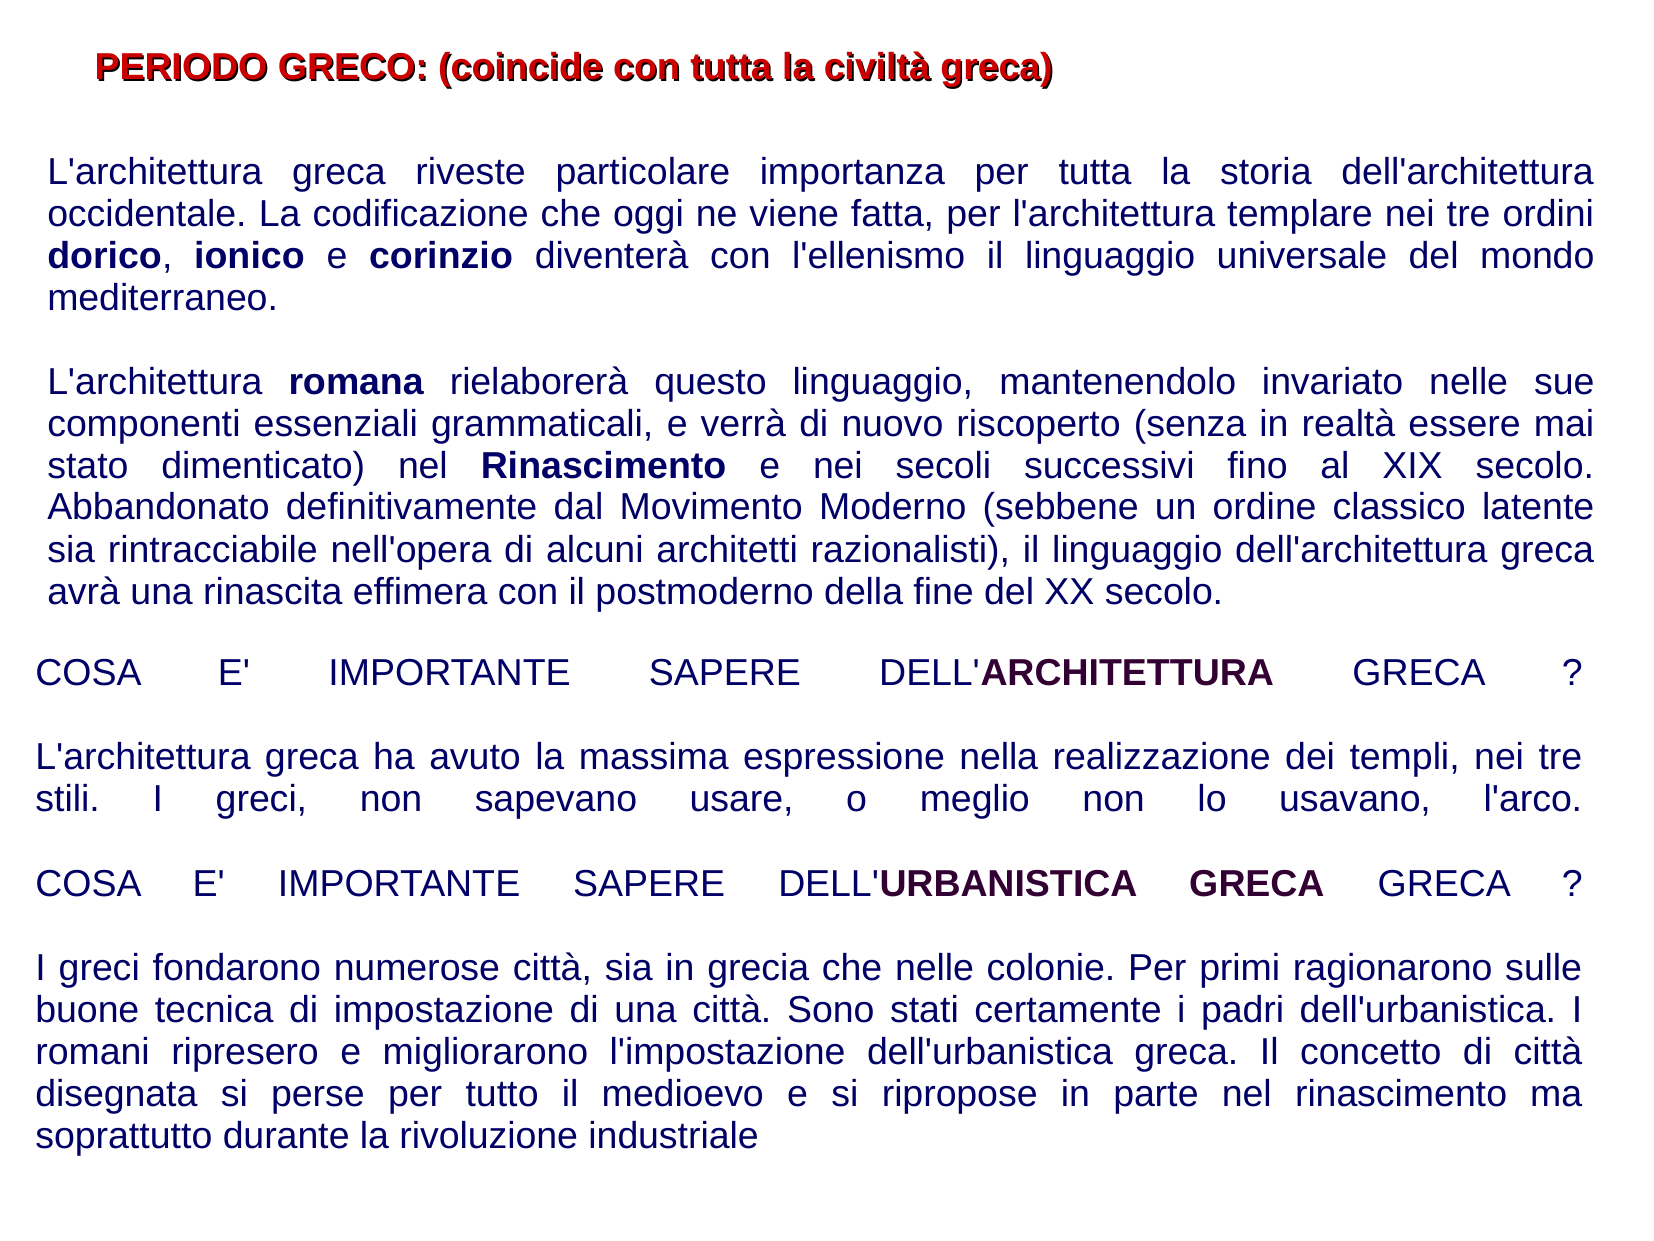

PERIODO GRECO: (coincide con tutta la civiltà greca)
# L'architettura greca riveste particolare importanza per tutta la storia dell'architettura occidentale. La codificazione che oggi ne viene fatta, per l'architettura templare nei tre ordini dorico, ionico e corinzio diventerà con l'ellenismo il linguaggio universale del mondo mediterraneo. L'architettura romana rielaborerà questo linguaggio, mantenendolo invariato nelle sue componenti essenziali grammaticali, e verrà di nuovo riscoperto (senza in realtà essere mai stato dimenticato) nel Rinascimento e nei secoli successivi fino al XIX secolo. Abbandonato definitivamente dal Movimento Moderno (sebbene un ordine classico latente sia rintracciabile nell'opera di alcuni architetti razionalisti), il linguaggio dell'architettura greca avrà una rinascita effimera con il postmoderno della fine del XX secolo.
COSA E' IMPORTANTE SAPERE DELL'ARCHITETTURA GRECA ?
L'architettura greca ha avuto la massima espressione nella realizzazione dei templi, nei tre stili. I greci, non sapevano usare, o meglio non lo usavano, l'arco.
COSA E' IMPORTANTE SAPERE DELL'URBANISTICA GRECA GRECA ?
I greci fondarono numerose città, sia in grecia che nelle colonie. Per primi ragionarono sulle buone tecnica di impostazione di una città. Sono stati certamente i padri dell'urbanistica. I romani ripresero e migliorarono l'impostazione dell'urbanistica greca. Il concetto di città disegnata si perse per tutto il medioevo e si ripropose in parte nel rinascimento ma soprattutto durante la rivoluzione industriale